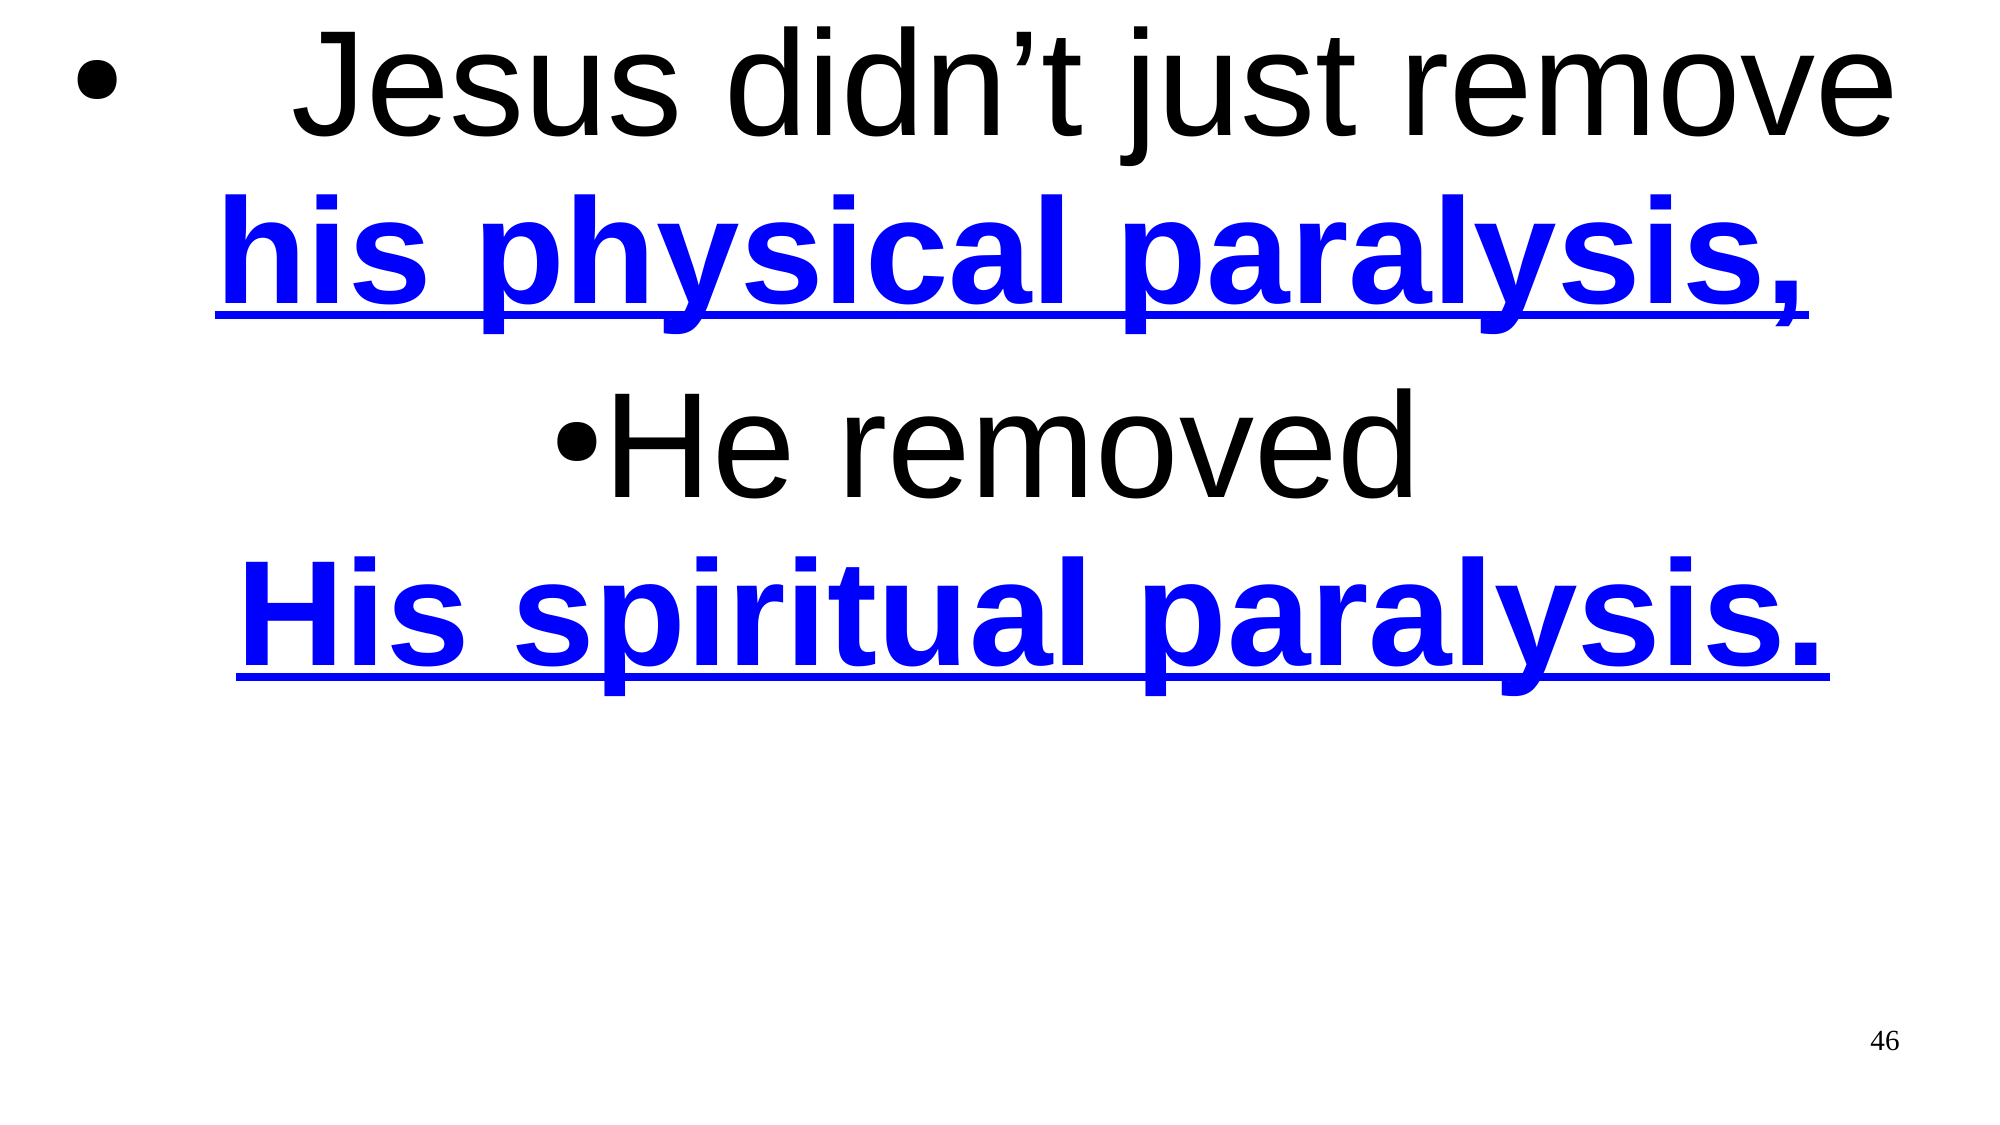

# Jesus didn’t just remove his physical paralysis,
He removed
His spiritual paralysis.
46